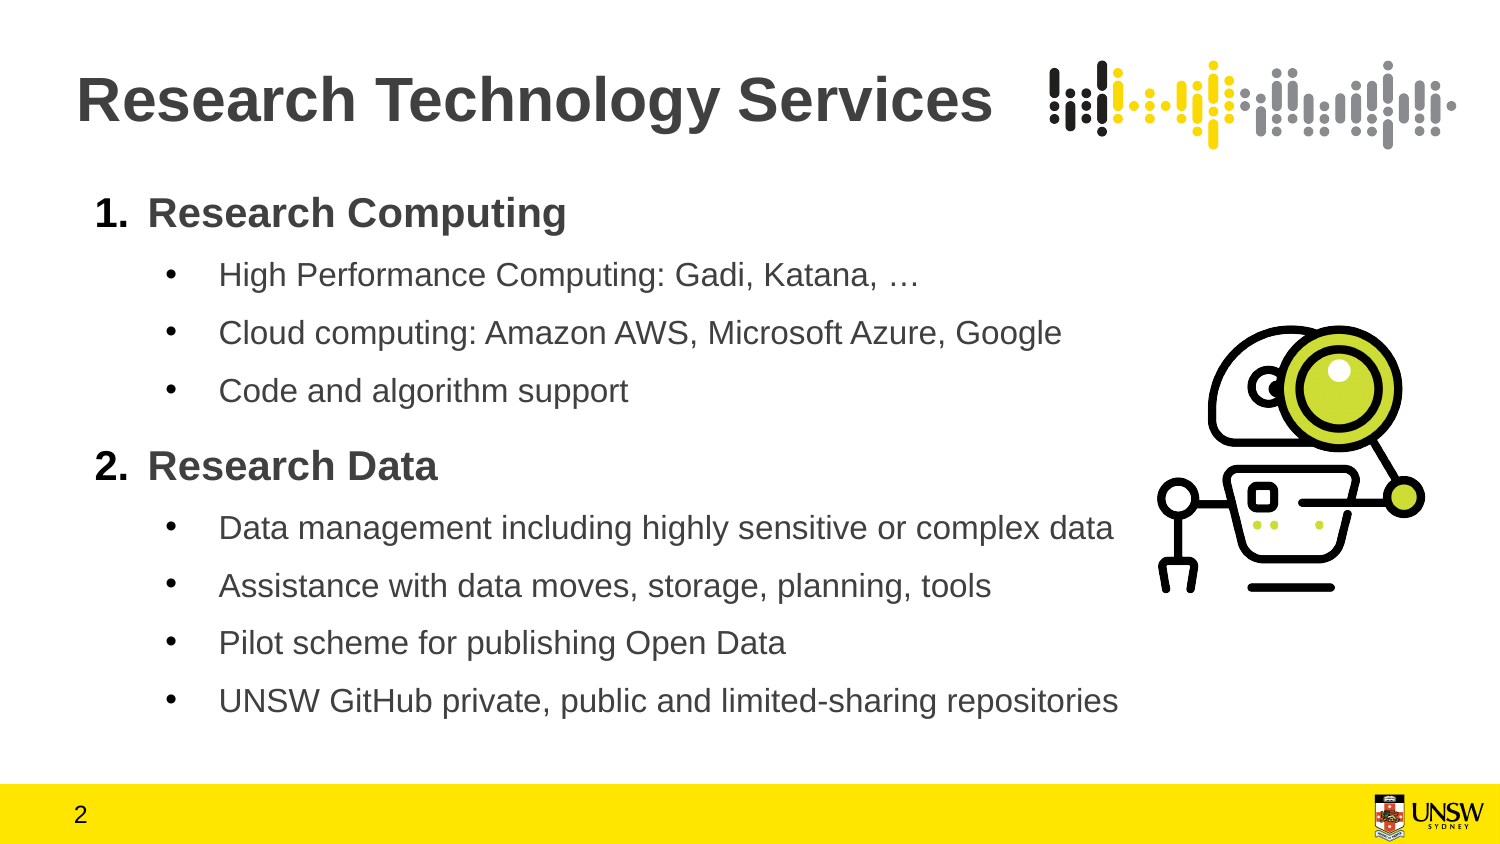

# Research Technology Services
Research Computing
High Performance Computing: Gadi, Katana, …
Cloud computing: Amazon AWS, Microsoft Azure, Google
Code and algorithm support
Research Data
Data management including highly sensitive or complex data
Assistance with data moves, storage, planning, tools
Pilot scheme for publishing Open Data
UNSW GitHub private, public and limited-sharing repositories